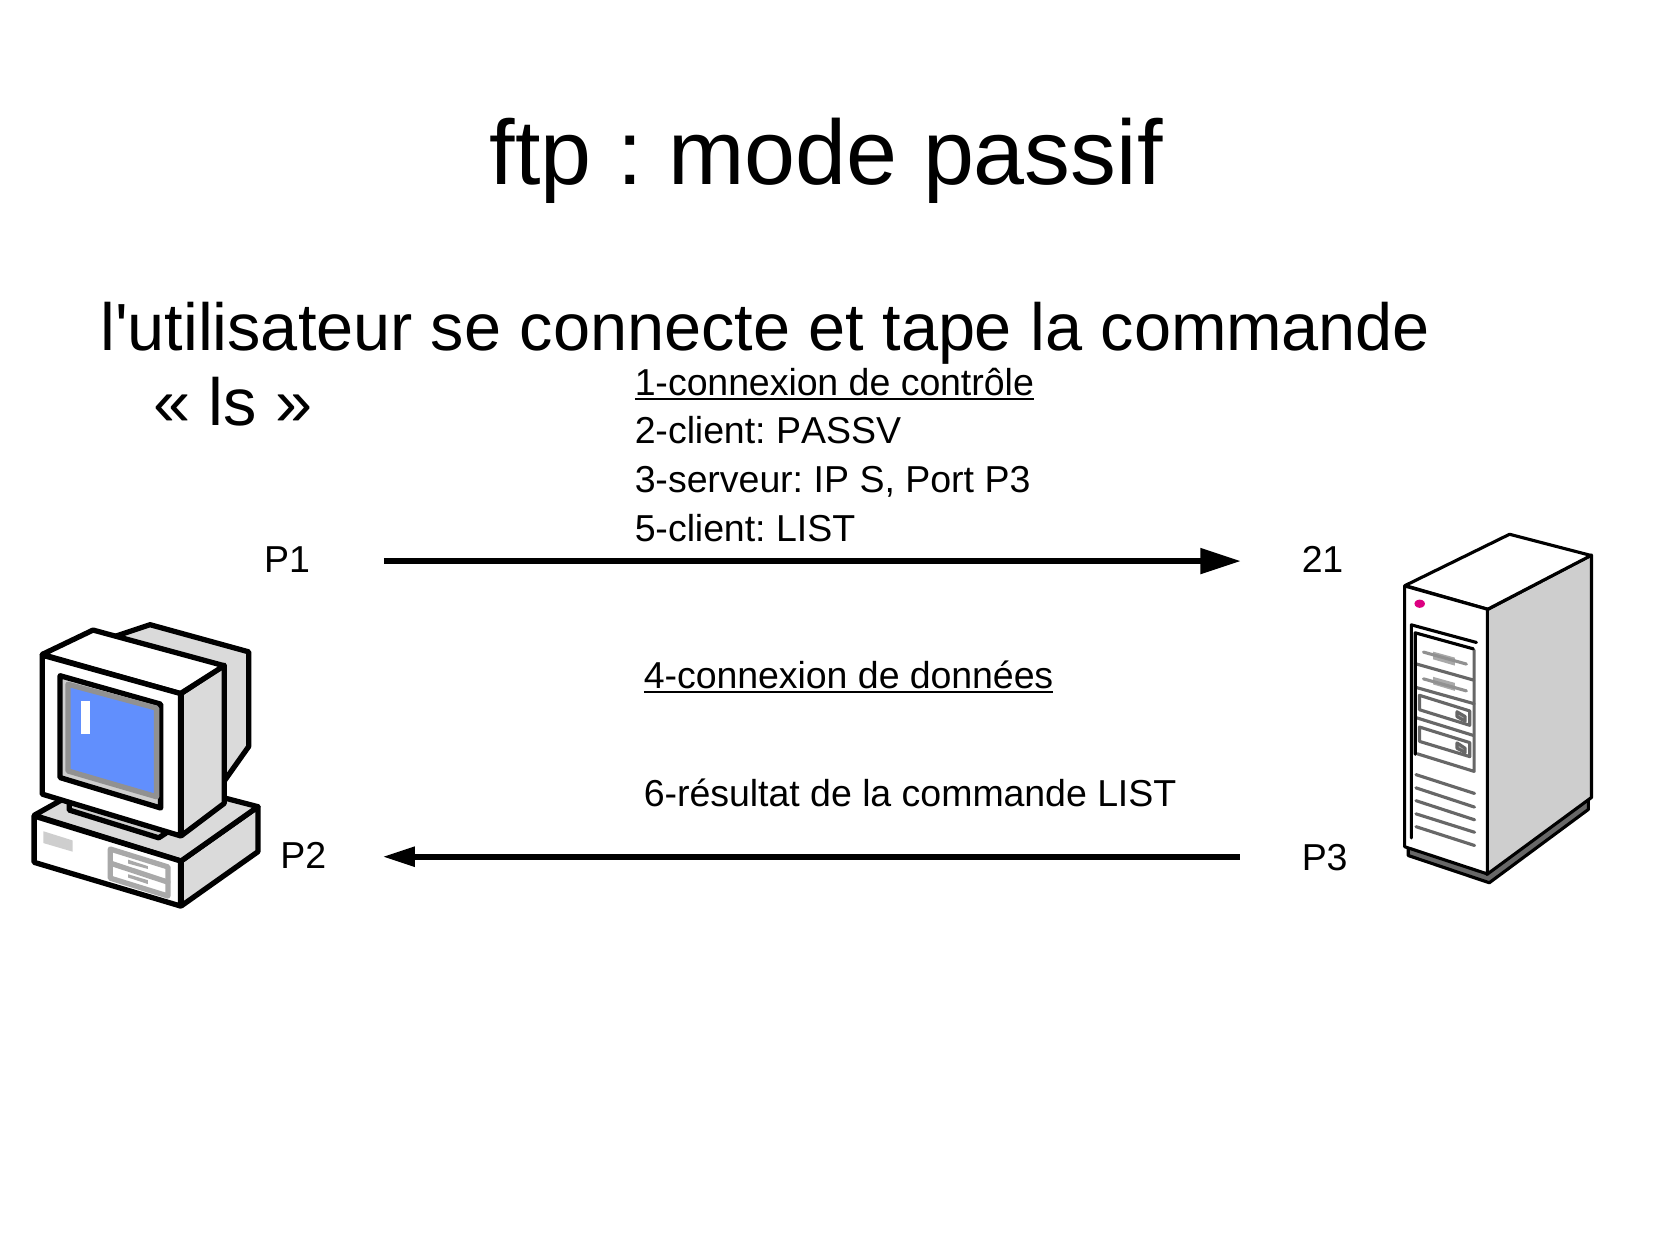

# ftp : mode passif
l'utilisateur se connecte et tape la commande « ls »
1-connexion de contrôle
2-client: PASSV
3-serveur: IP S, Port P3
5-client: LIST
P1
21
4-connexion de données
6-résultat de la commande LIST
P2
P3